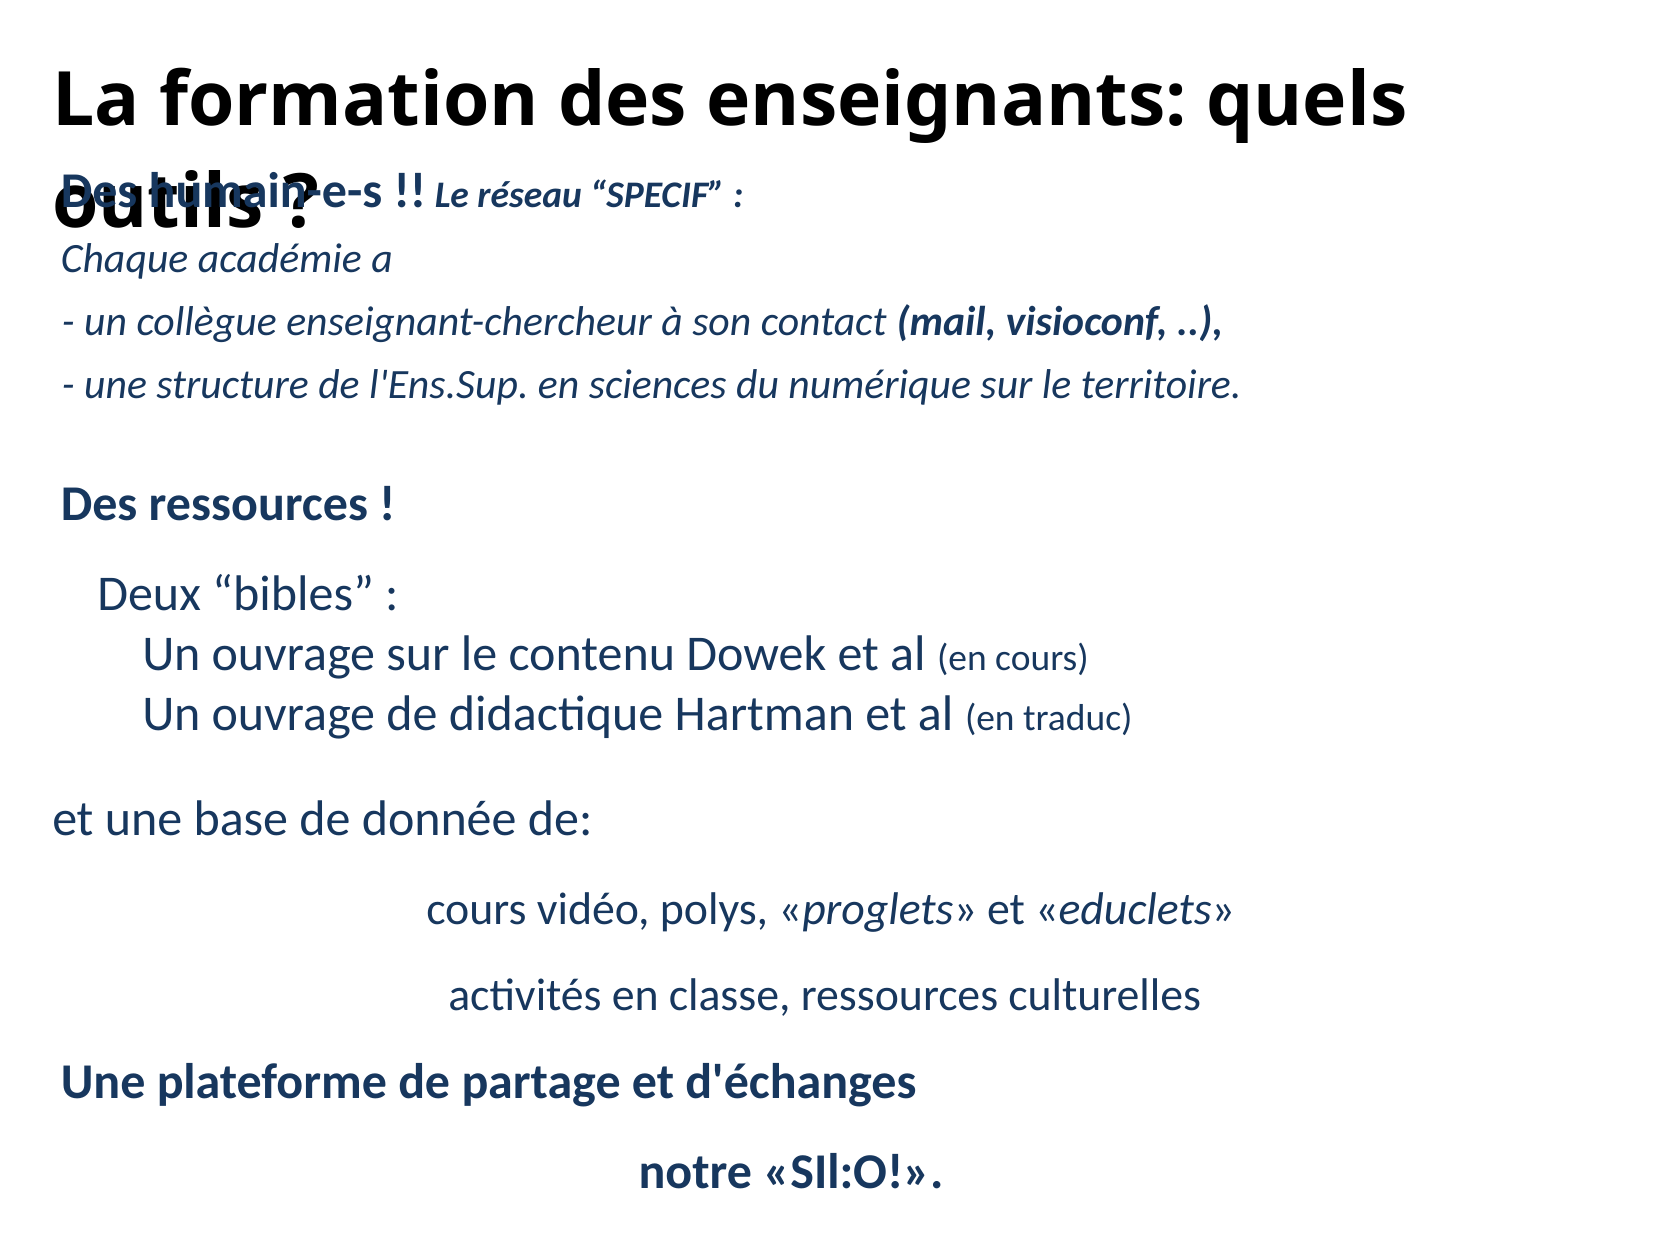

La formation des enseignants: quels outils ?
# Des humain-e-s !! Le réseau “SPECIF” :
 Chaque académie a
 - un collègue enseignant-chercheur à son contact (mail, visioconf, ..),
 - une structure de l'Ens.Sup. en sciences du numérique sur le territoire.
 Des ressources !
 Deux “bibles” :
 Un ouvrage sur le contenu Dowek et al (en cours)
 Un ouvrage de didactique Hartman et al (en traduc)
et une base de donnée de:
 cours vidéo, polys, «proglets» et «educlets»
activités en classe, ressources culturelles
 Une plateforme de partage et d'échanges
notre «SIl:O!».